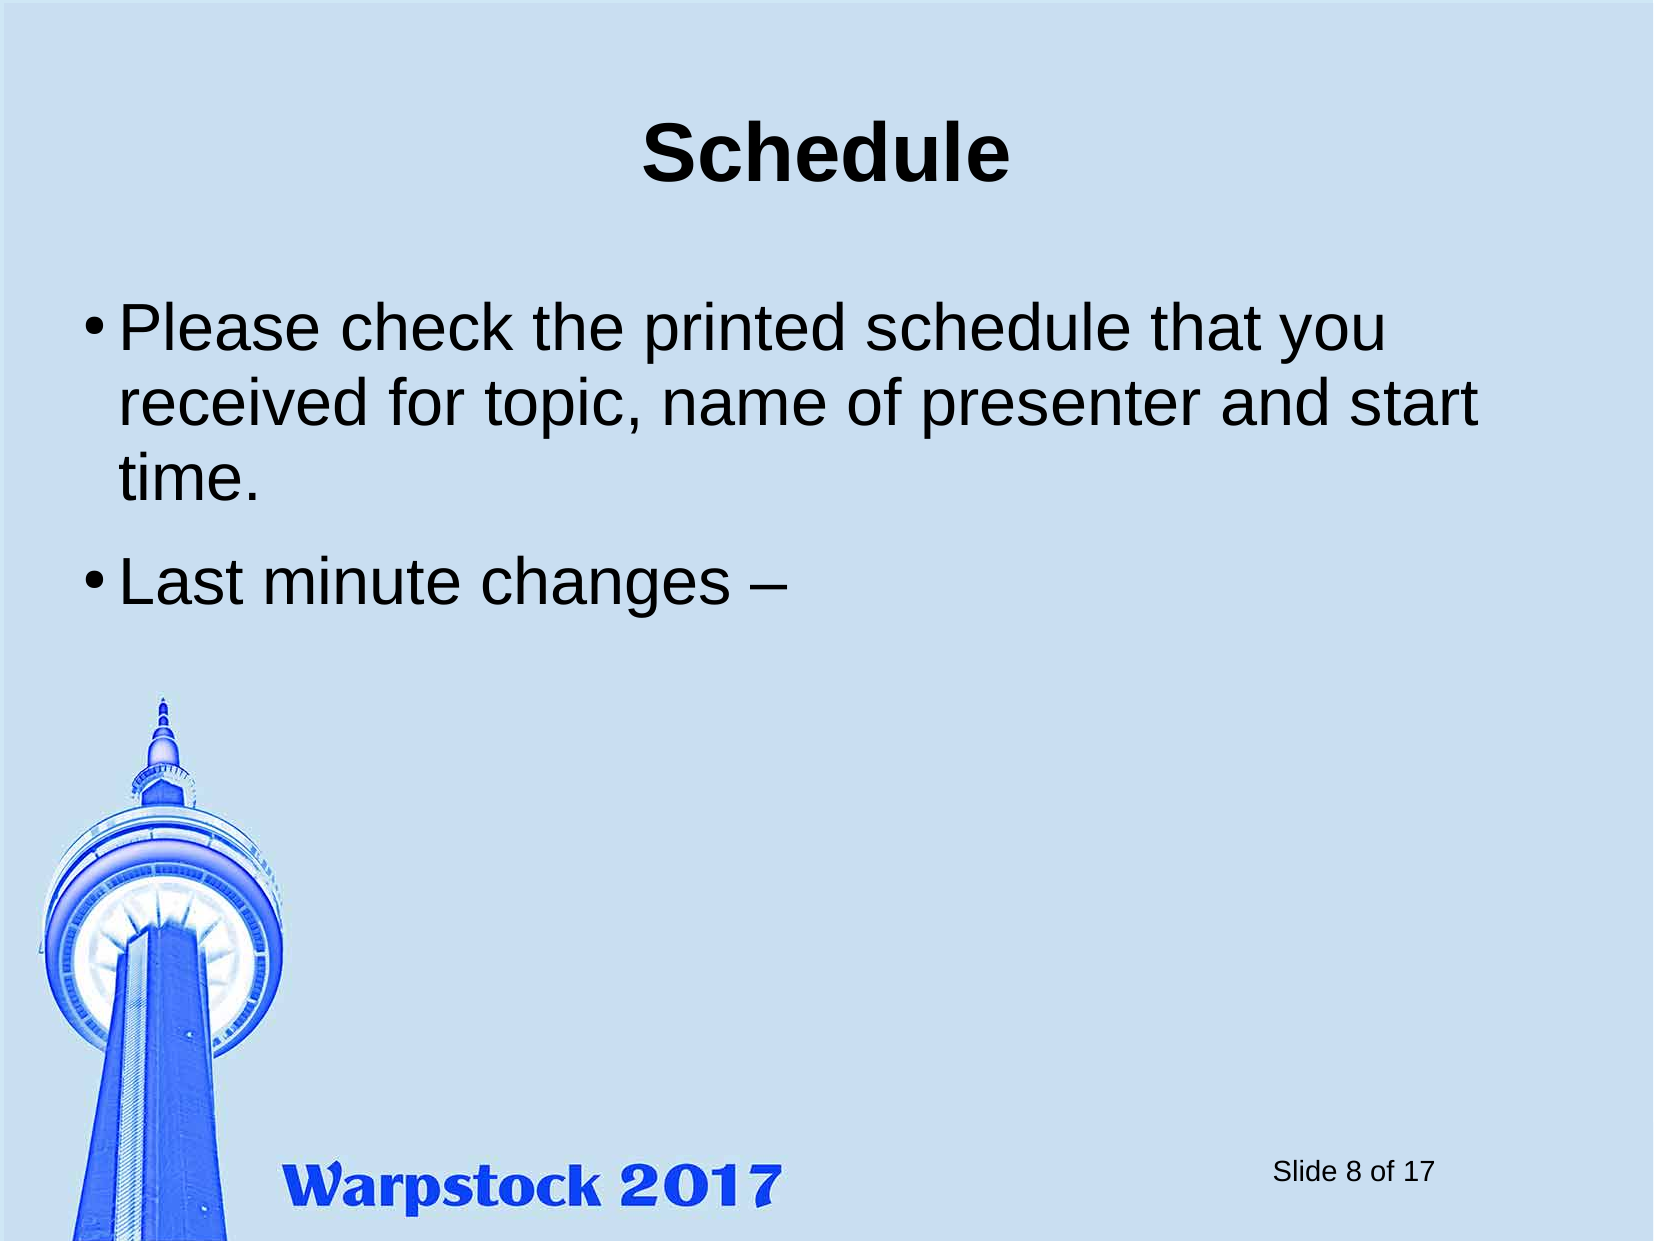

# Schedule
Please check the printed schedule that you received for topic, name of presenter and start time.
Last minute changes –
Slide of <count>